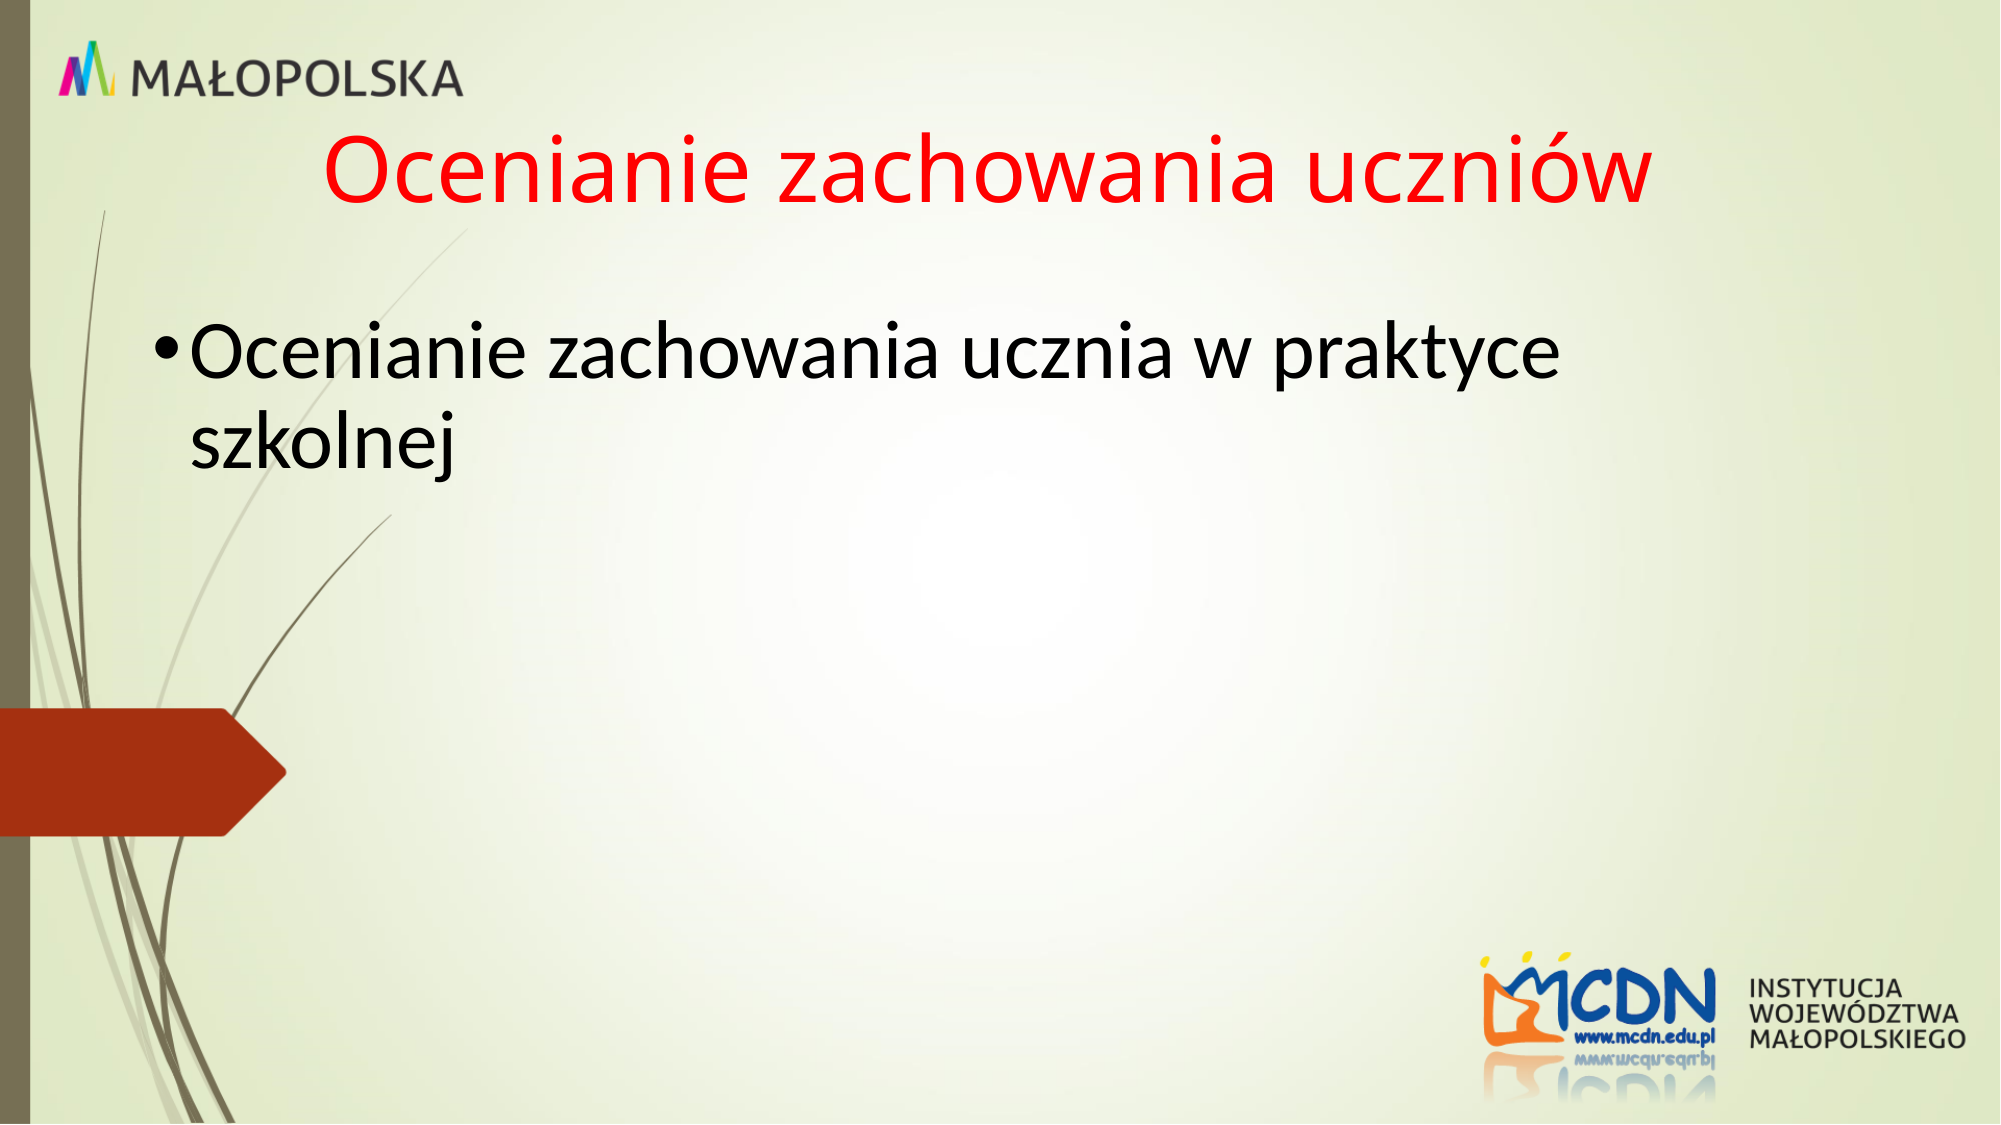

# Ocenianie zachowania uczniów
Ocenianie zachowania ucznia w praktyce szkolnej